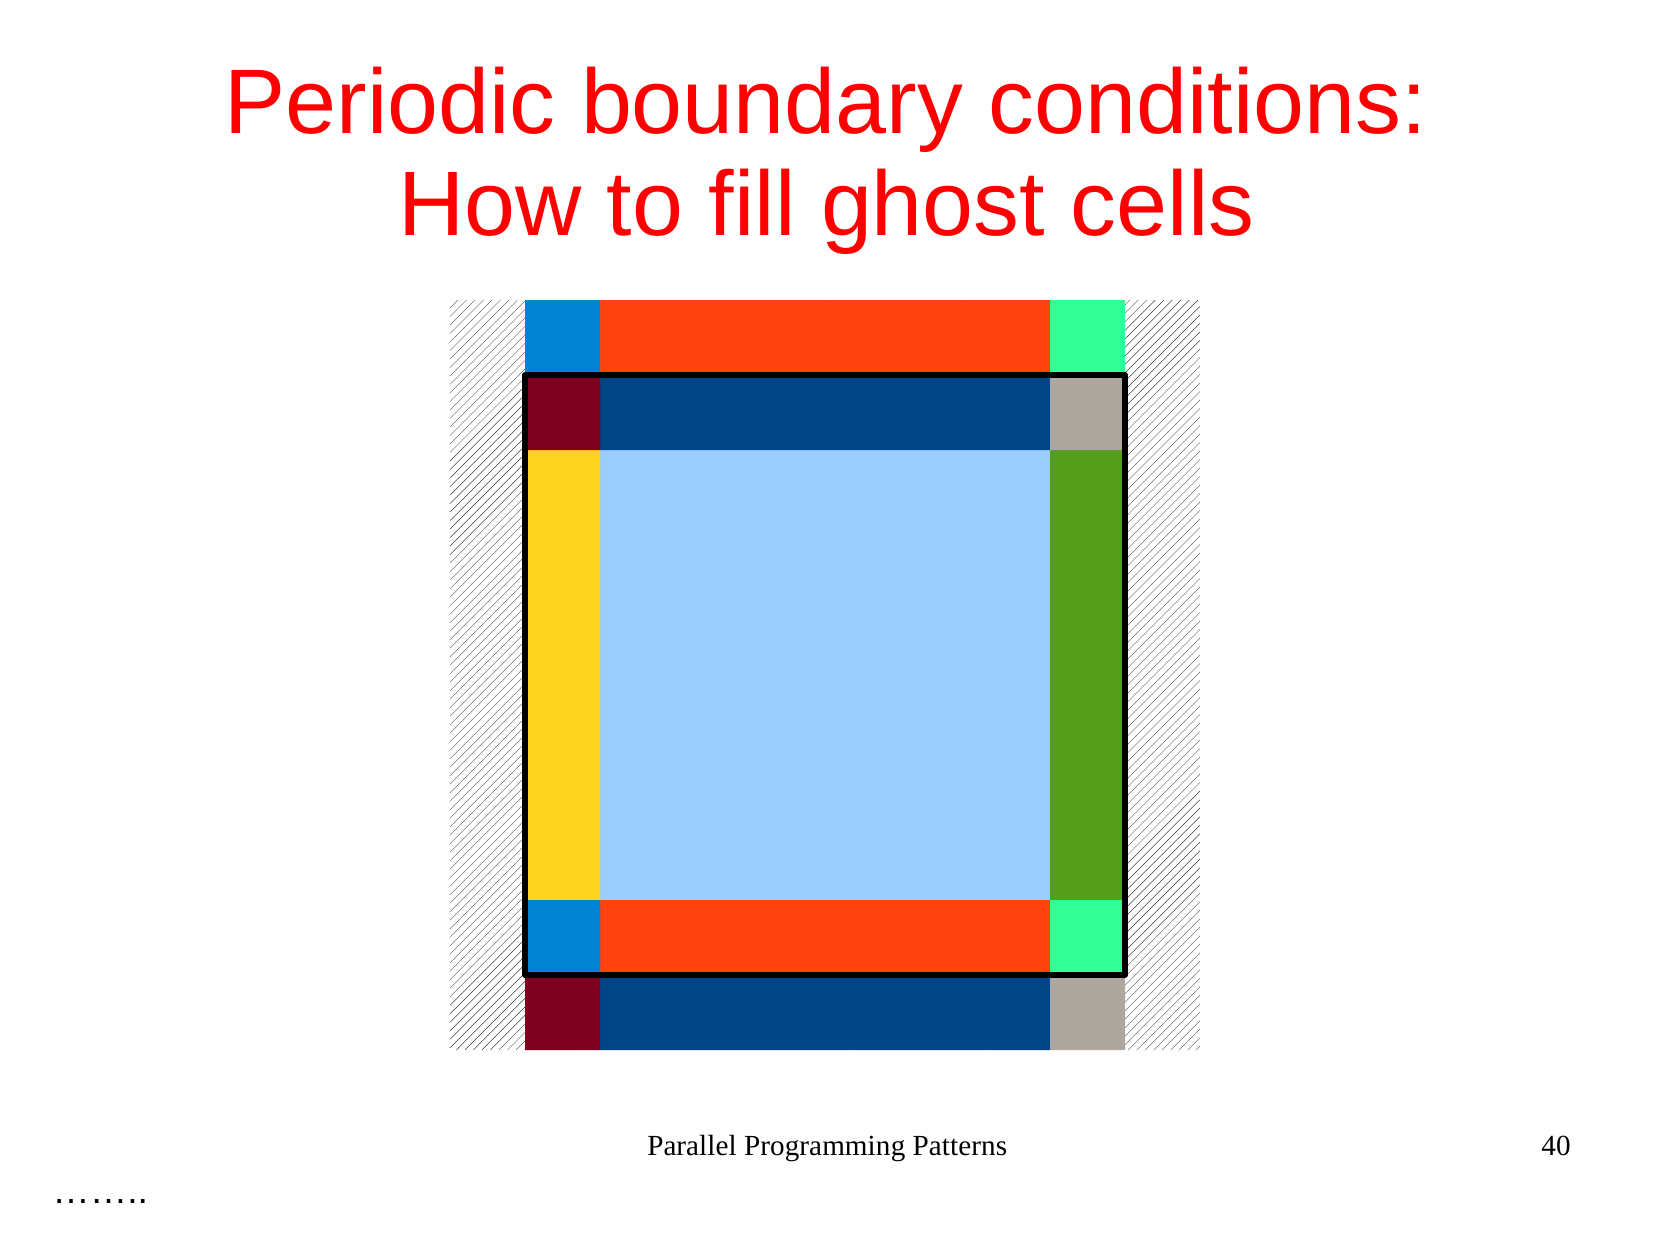

# Periodic boundary conditions: How to fill ghost cells
Parallel Programming Patterns
40
……..